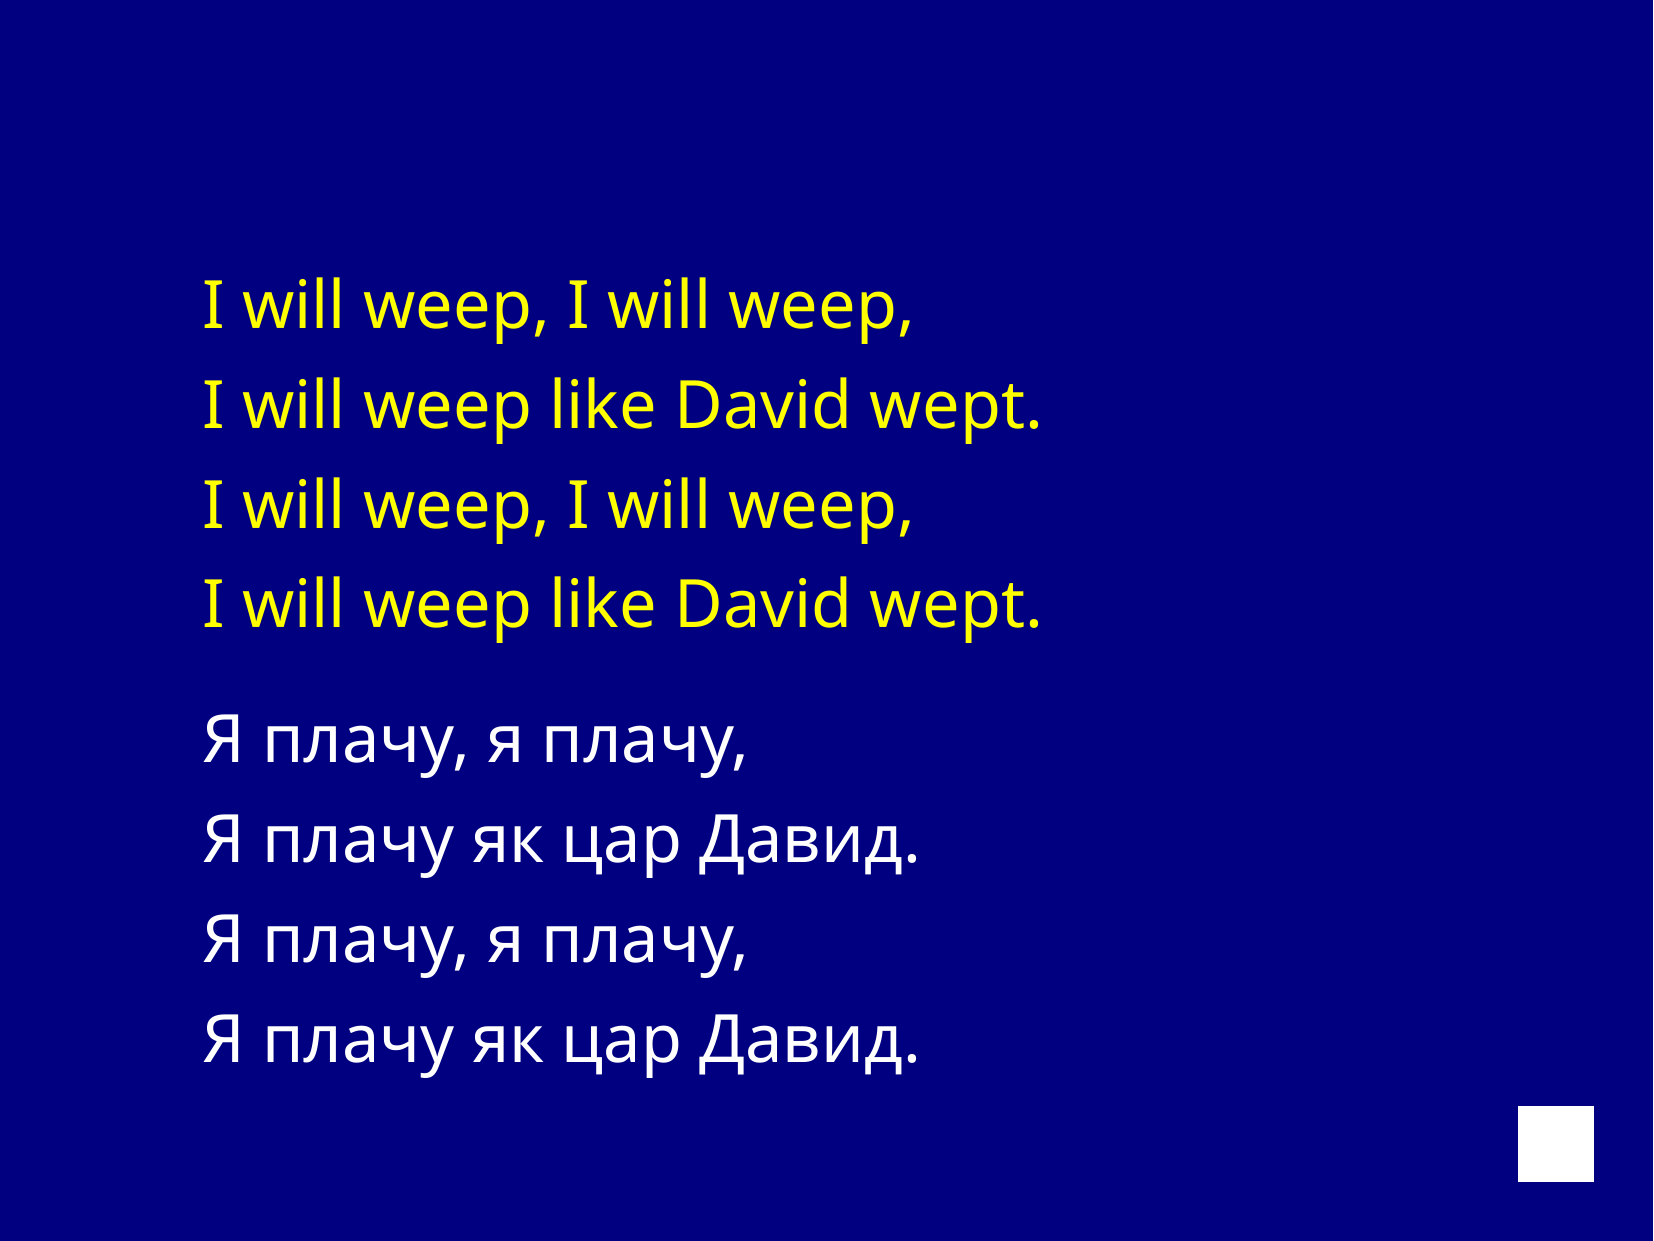

I will weep, I will weep,
	I will weep like David wept.
	I will weep, I will weep,
	I will weep like David wept.
	Я плачу, я плачу,
	Я плачу як цар Давид.
	Я плачу, я плачу,
	Я плачу як цар Давид.